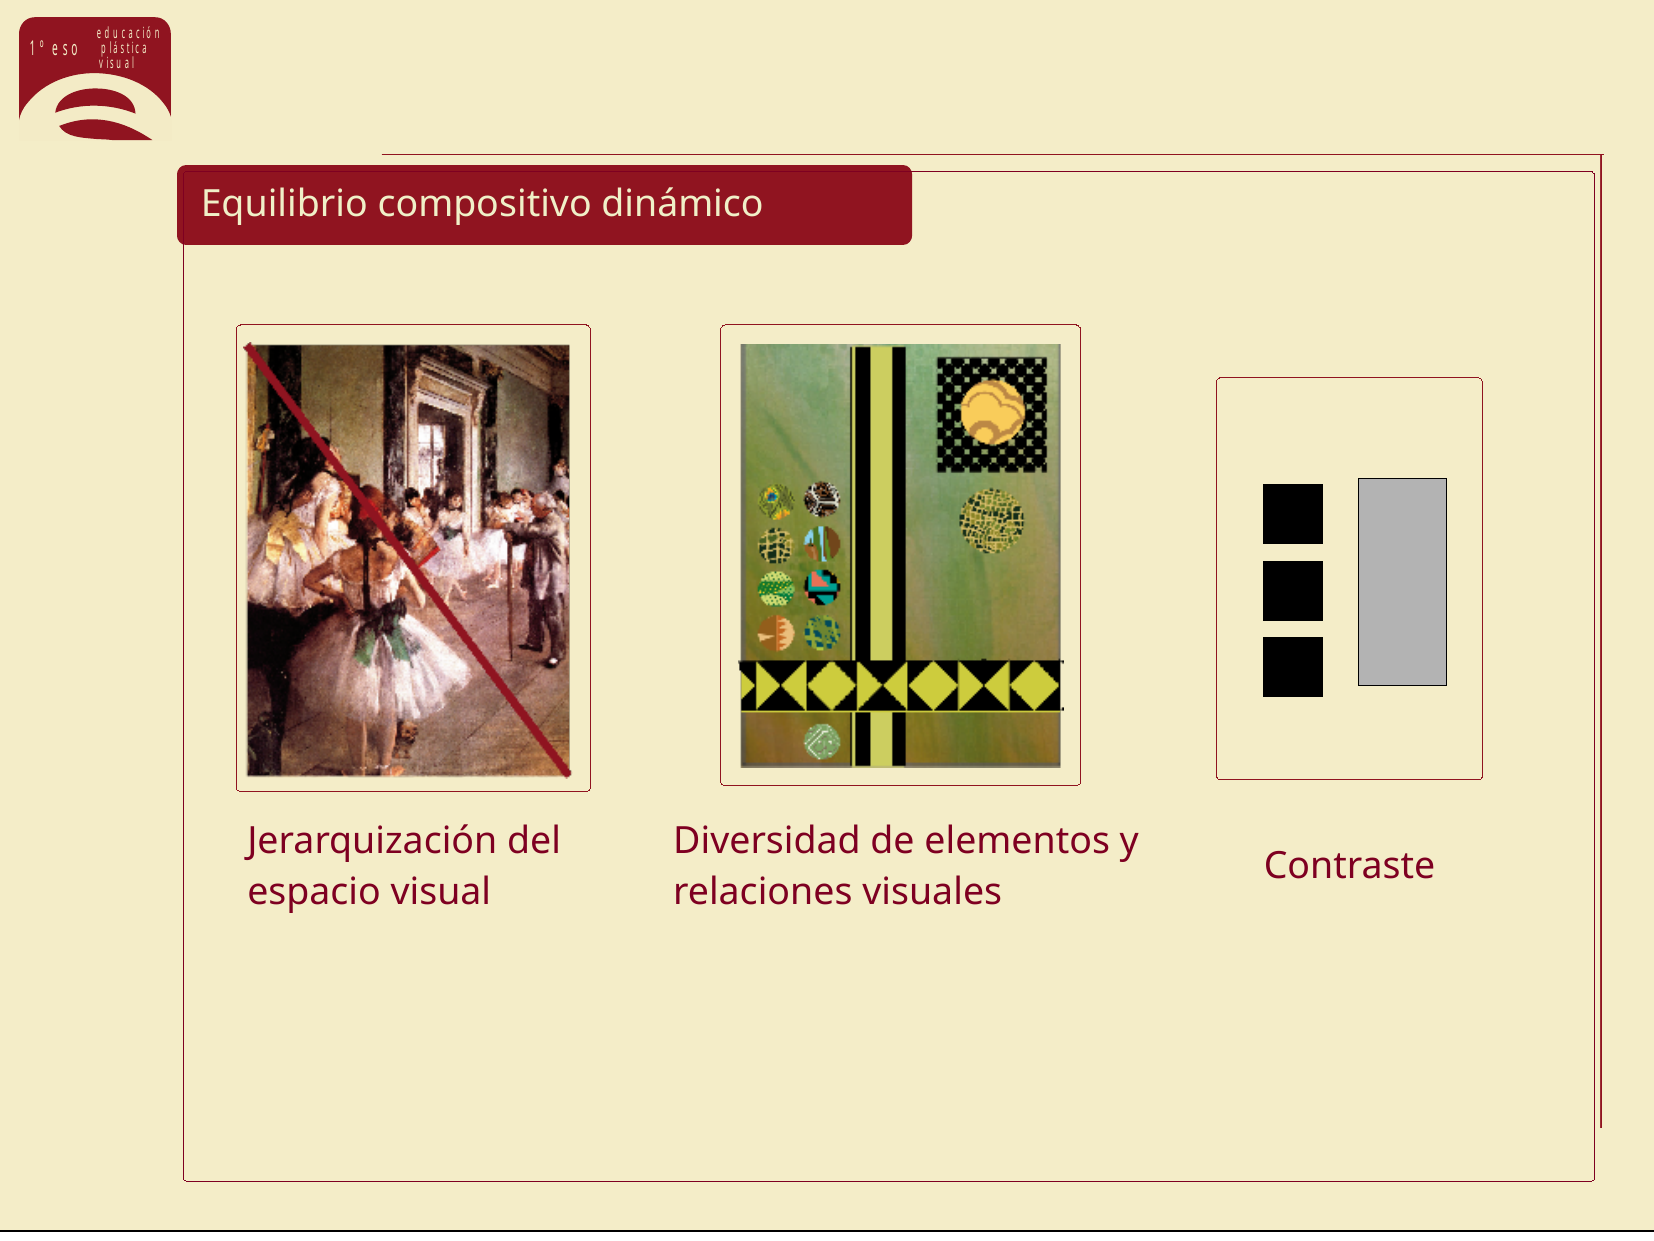

# Equilibrio compositivo dinámico
Jerarquización del
espacio visual
Diversidad de elementos y relaciones visuales
Contraste